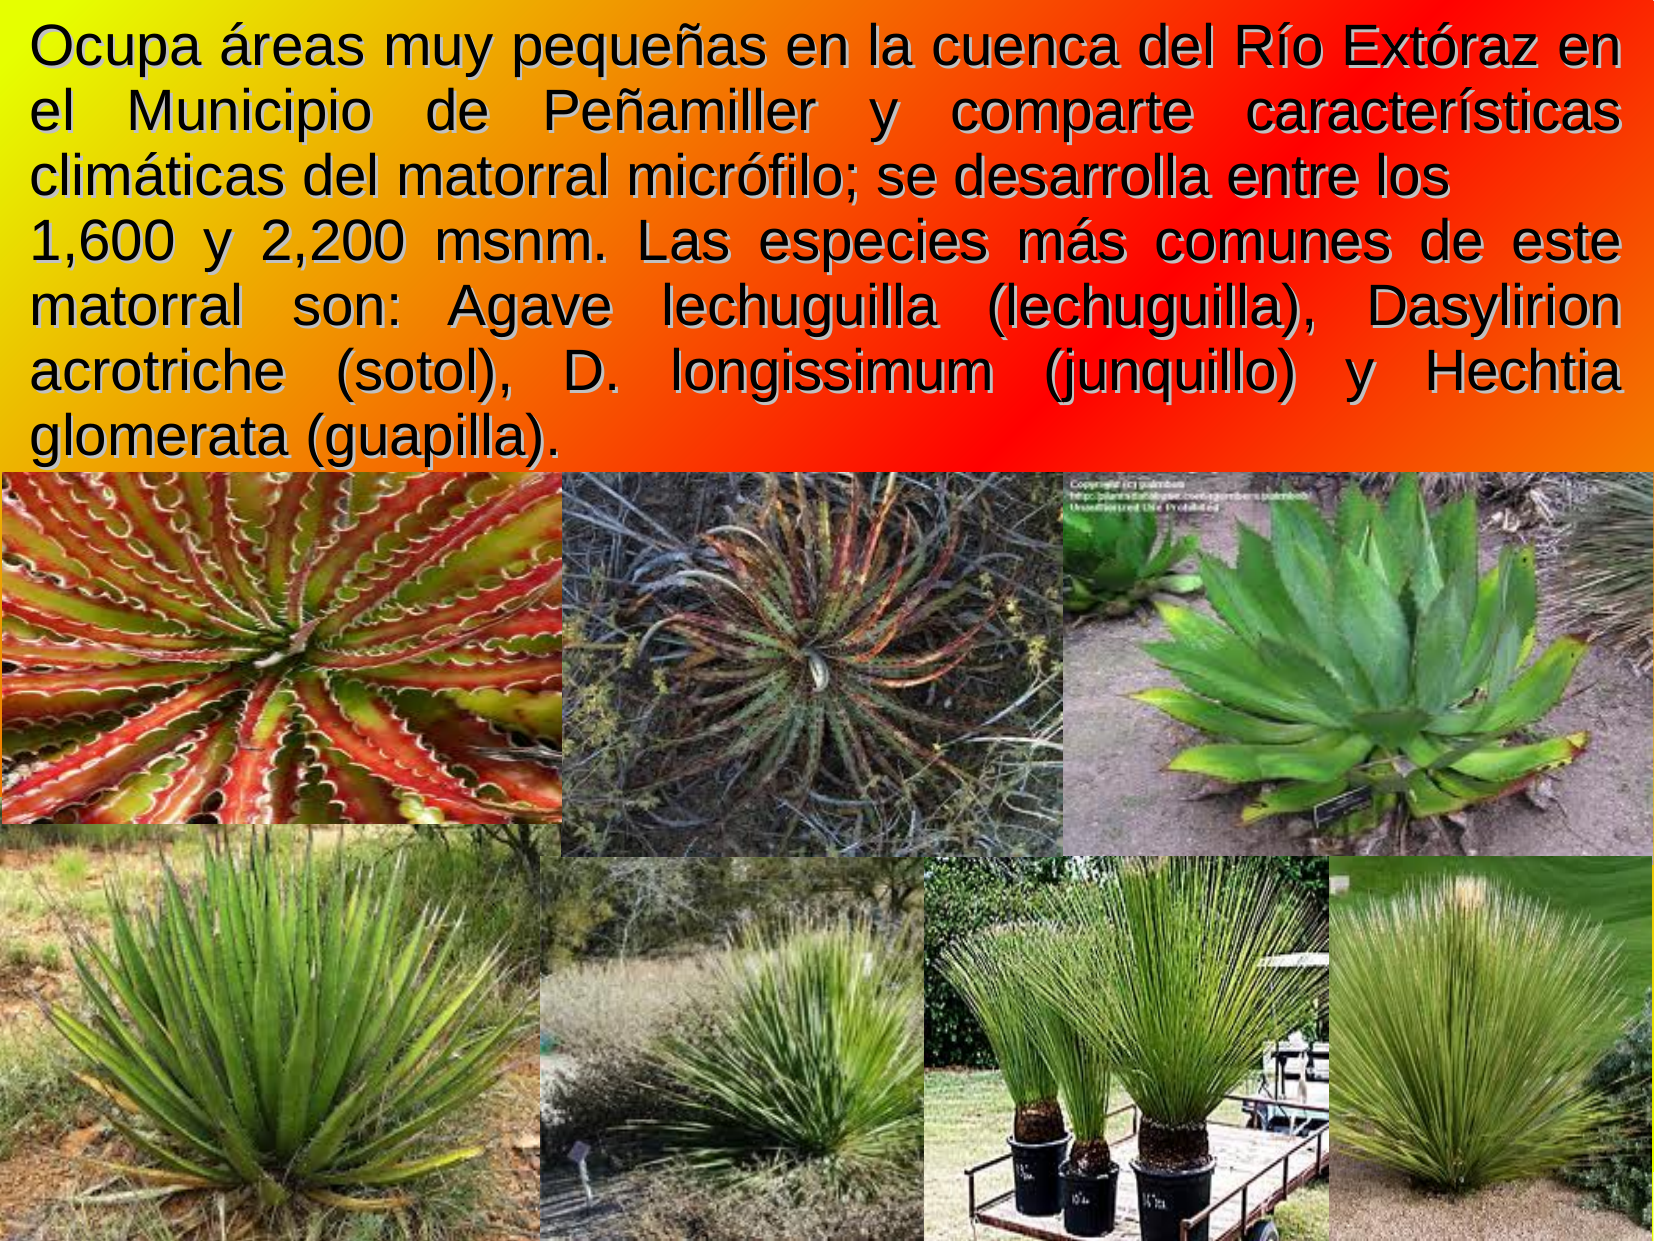

# Ocupa áreas muy pequeñas en la cuenca del Río Extóraz en el Municipio de Peñamiller y comparte características climáticas del matorral micrófilo; se desarrolla entre los
1,600 y 2,200 msnm. Las especies más comunes de este matorral son: Agave lechuguilla (lechuguilla), Dasylirion acrotriche (sotol), D. longissimum (junquillo) y Hechtia glomerata (guapilla).